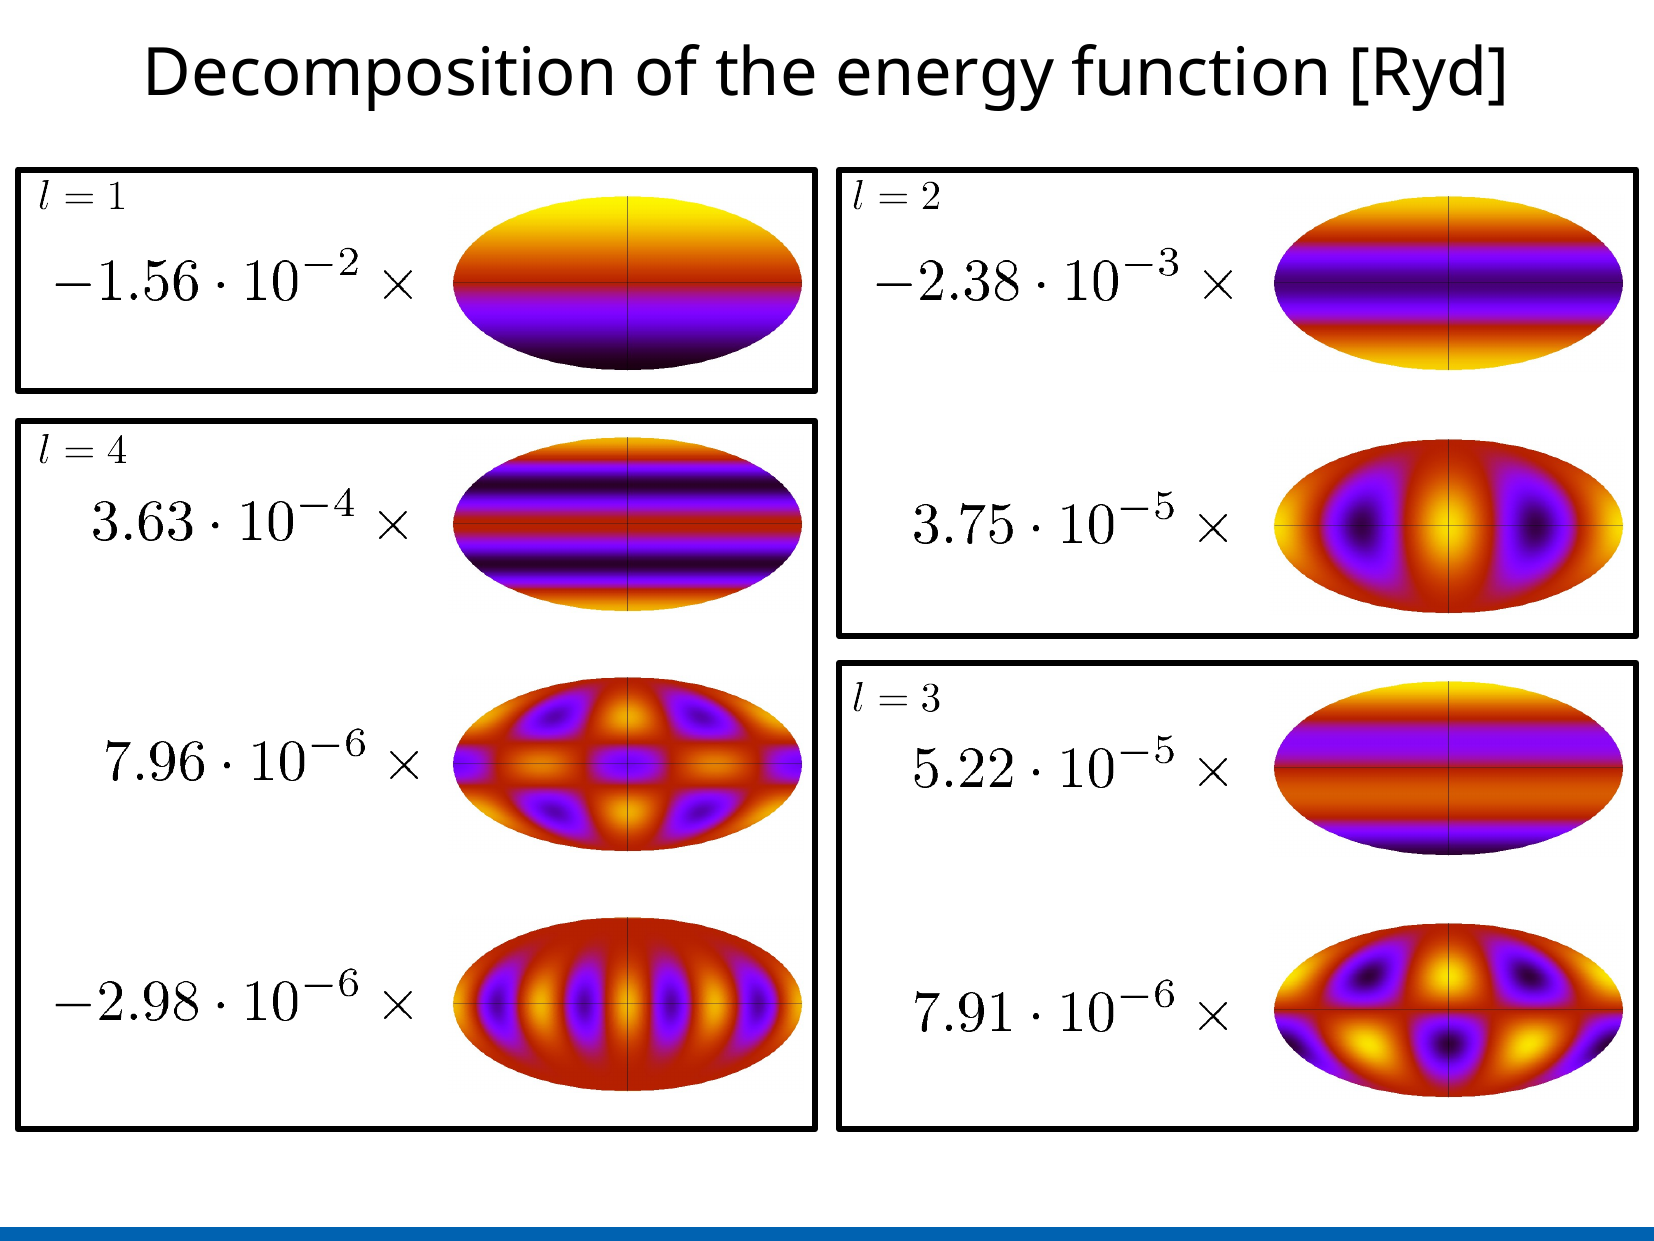

# Decomposition of the energy function [Ryd]